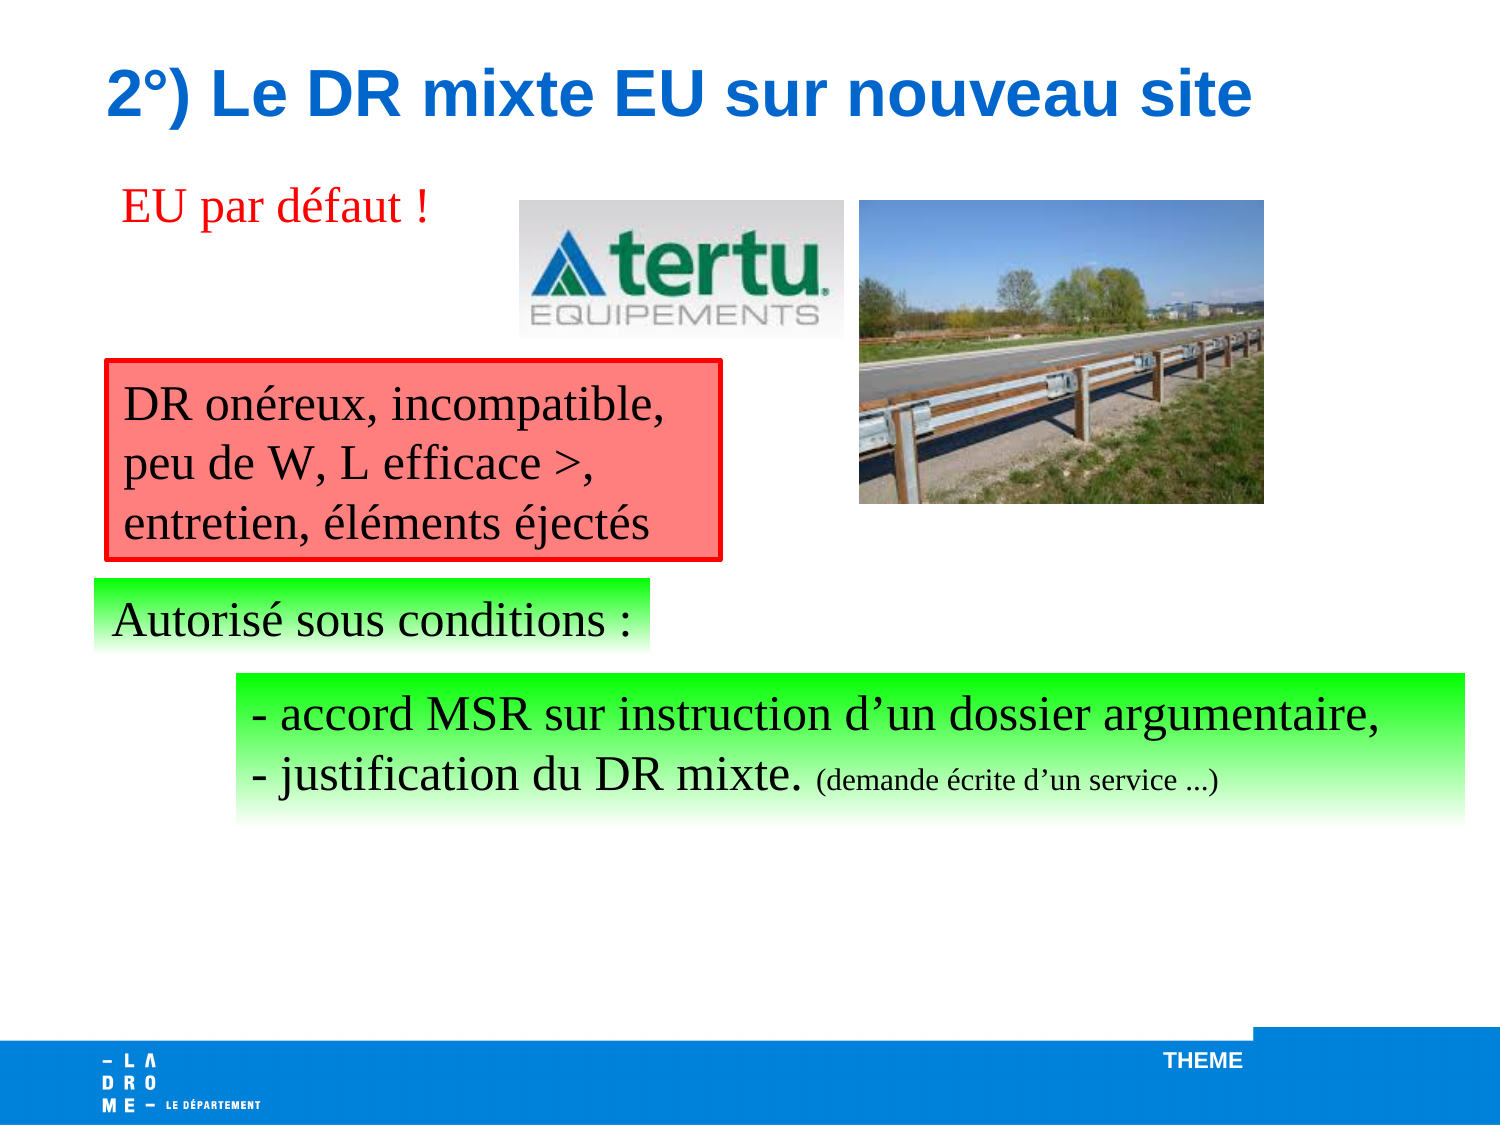

# 2°) Le DR mixte EU sur nouveau site
EU par défaut !
DR onéreux, incompatible, peu de W, L efficace >, entretien, éléments éjectés
Autorisé sous conditions :
- accord MSR sur instruction d’un dossier argumentaire,
- justification du DR mixte. (demande écrite d’un service ...)